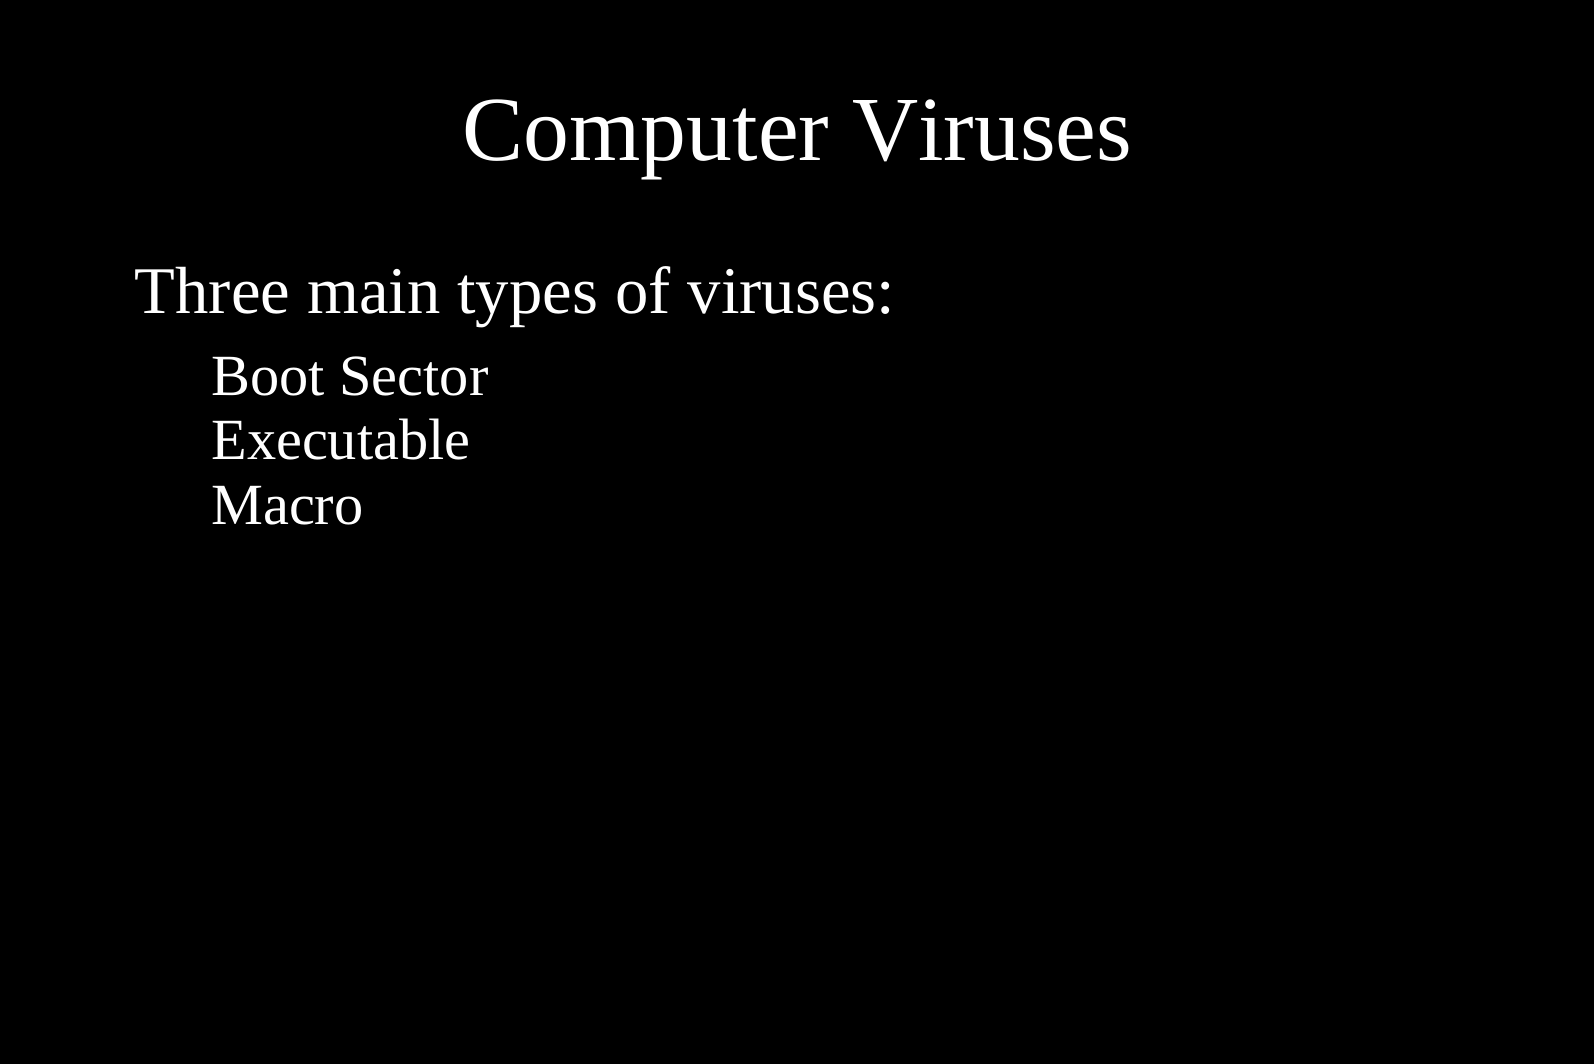

# Computer Viruses
Three main types of viruses:
Boot Sector
Executable
Macro